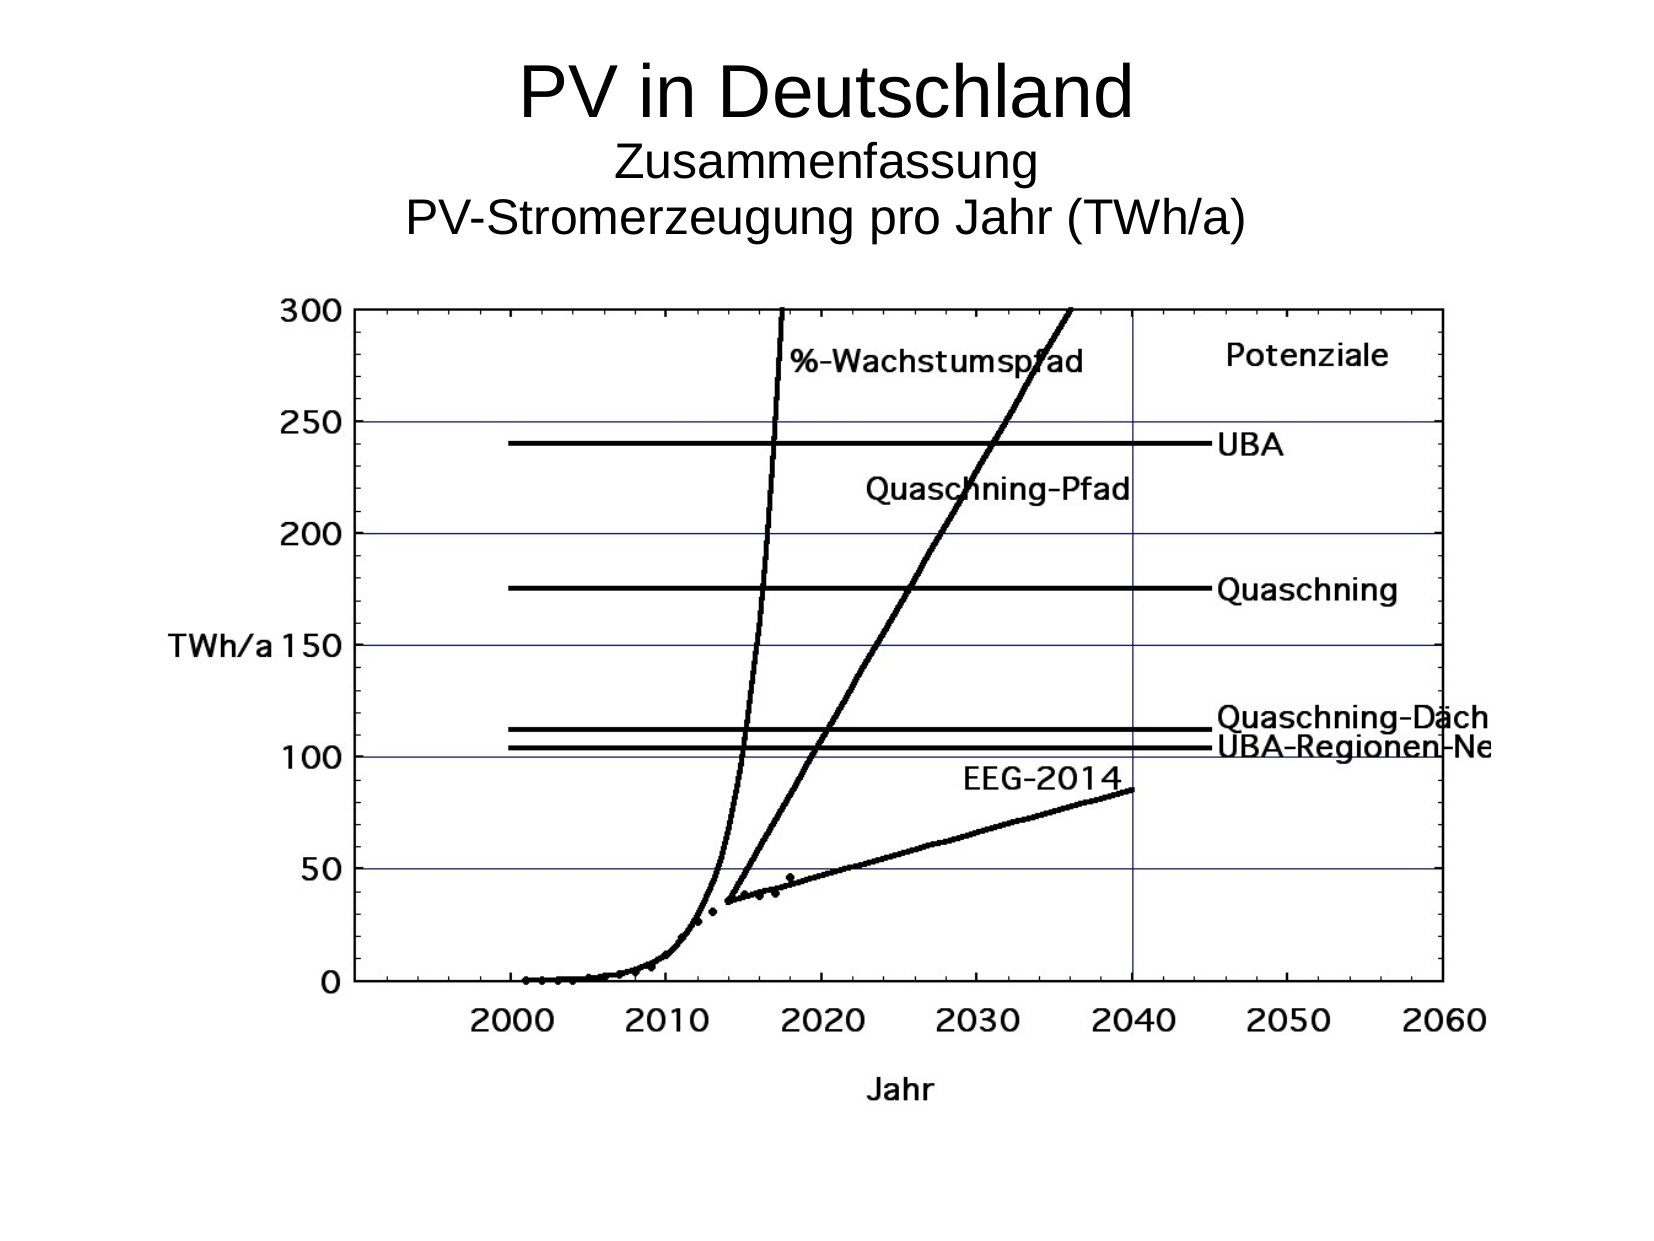

# PV in Deutschland Zusammenfassung PV-Stromerzeugung pro Jahr (TWh/a)